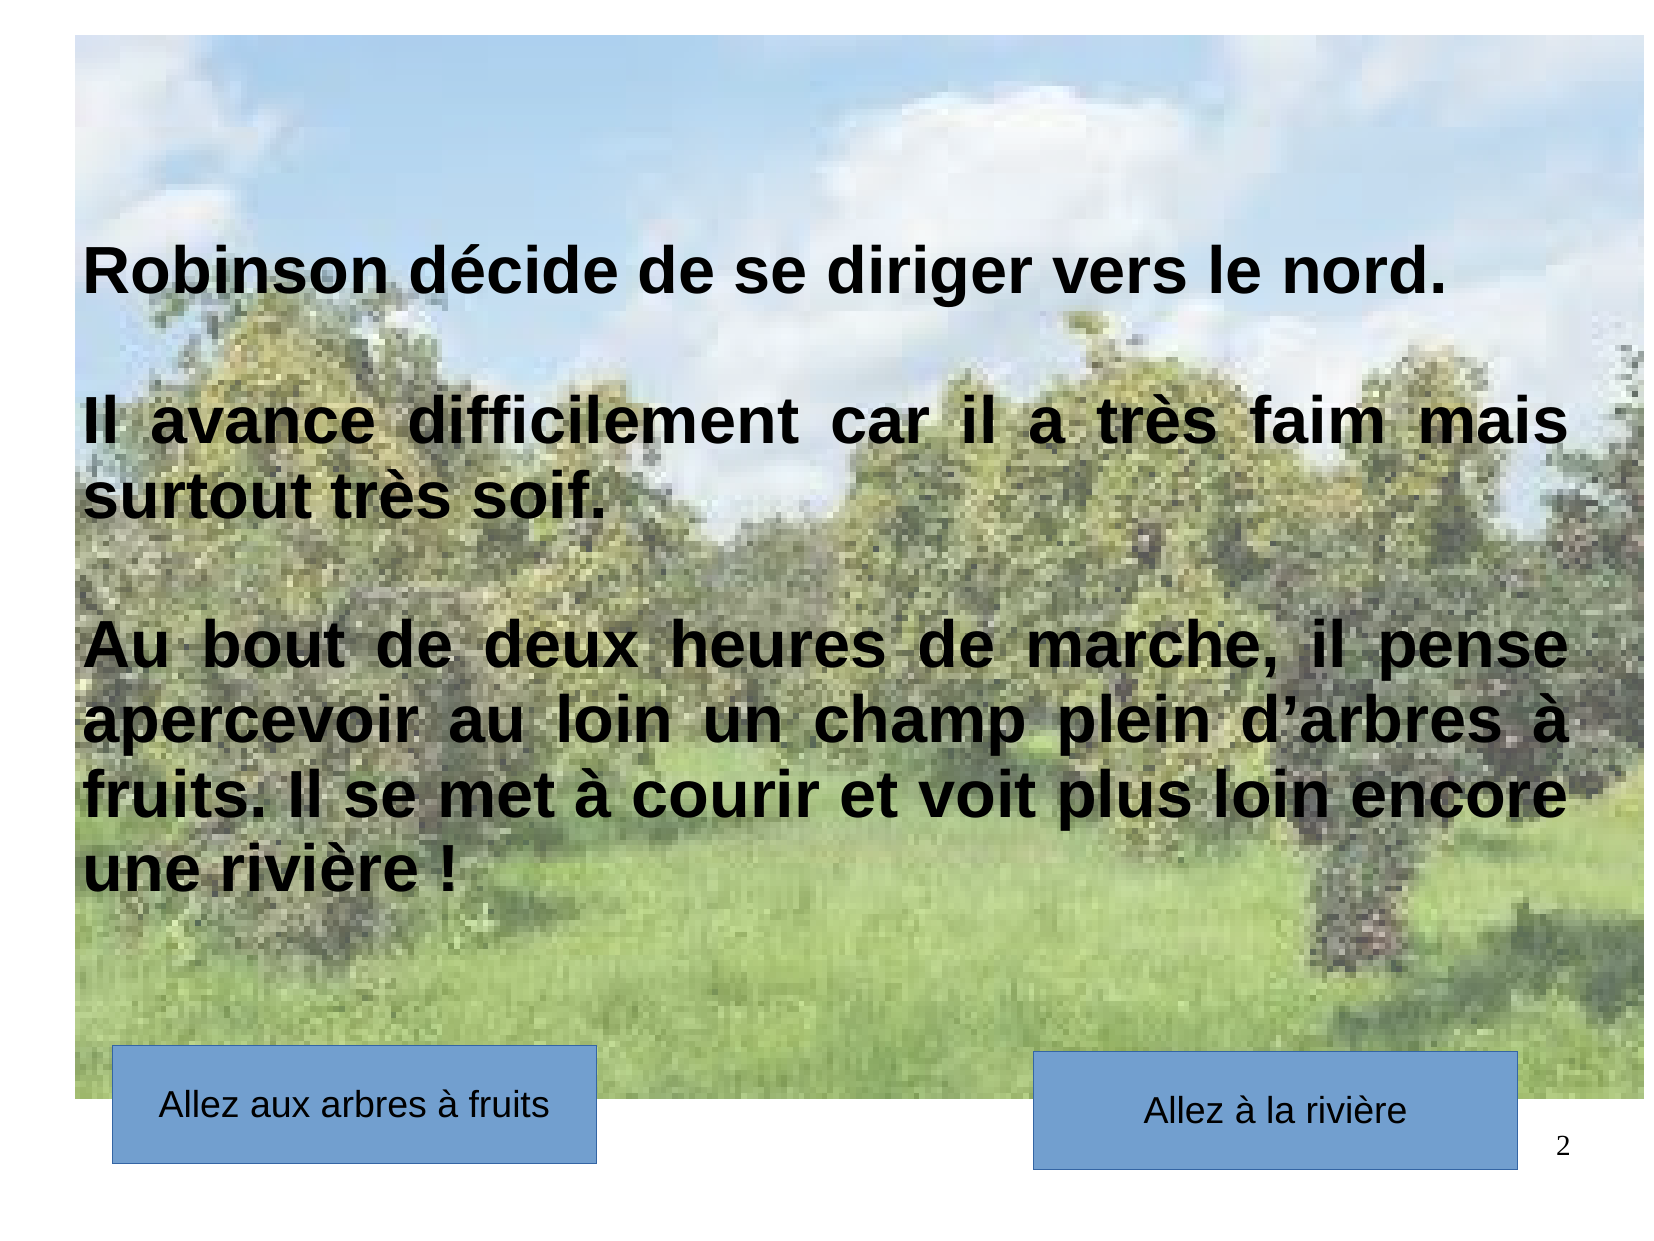

# Robinson décide de se diriger vers le nord.
Il avance difficilement car il a très faim mais surtout très soif.
Au bout de deux heures de marche, il pense apercevoir au loin un champ plein d’arbres à fruits. Il se met à courir et voit plus loin encore une rivière !
Allez aux arbres à fruits
Allez à la rivière
2